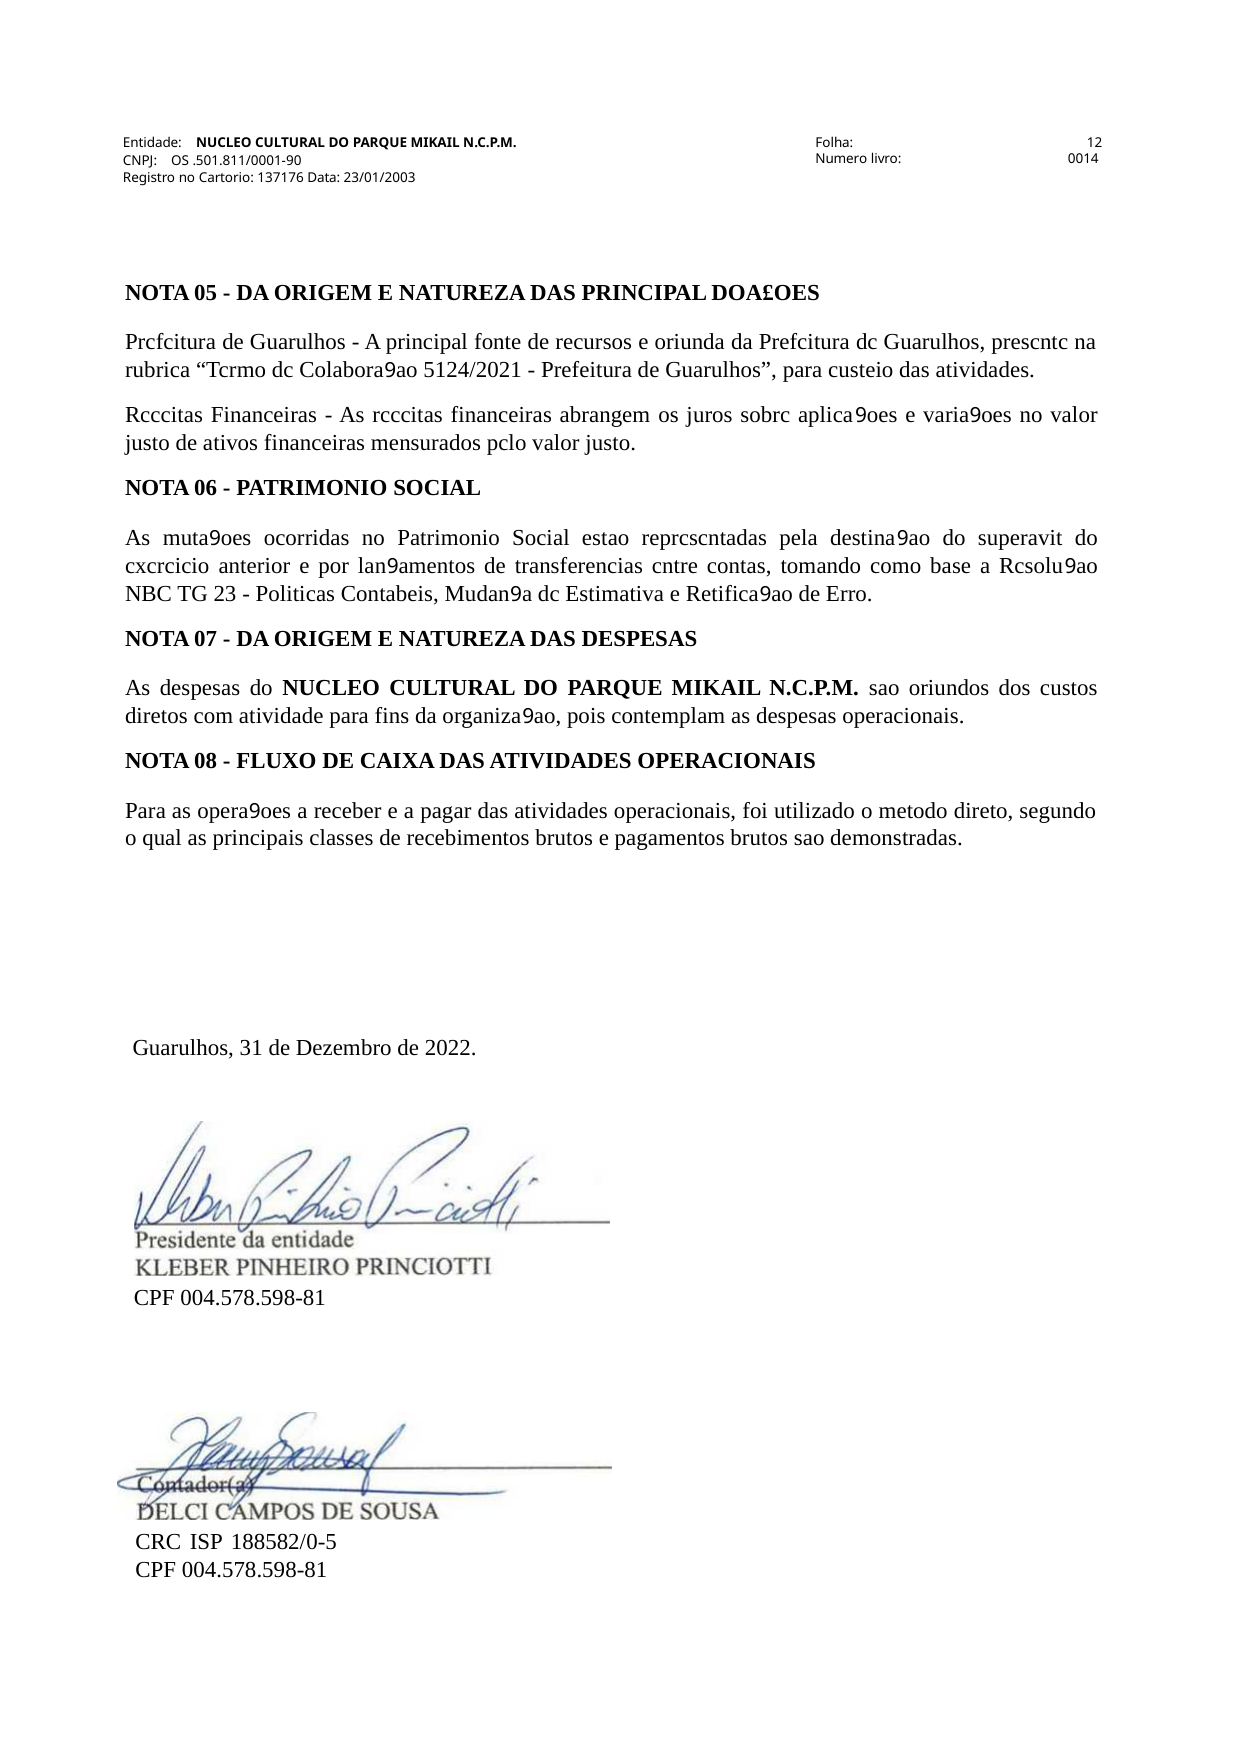

Entidade: NUCLEO CULTURAL DO PARQUE MIKAIL N.C.P.M.
CNPJ: OS .501.811/0001-90
Registro no Cartorio: 137176 Data: 23/01/2003
Folha:
Numero livro:
12
0014
NOTA 05 - DA ORIGEM E NATUREZA DAS PRINCIPAL DOA£OES
Prcfcitura de Guarulhos - A principal fonte de recursos e oriunda da Prefcitura dc Guarulhos, prescntc na rubrica “Tcrmo dc Colabora9ao 5124/2021 - Prefeitura de Guarulhos”, para custeio das atividades.
Rcccitas Financeiras - As rcccitas financeiras abrangem os juros sobrc aplica9oes e varia9oes no valor justo de ativos financeiras mensurados pclo valor justo.
NOTA 06 - PATRIMONIO SOCIAL
As muta9oes ocorridas no Patrimonio Social estao reprcscntadas pela destina9ao do superavit do cxcrcicio anterior e por lan9amentos de transferencias cntre contas, tomando como base a Rcsolu9ao NBC TG 23 - Politicas Contabeis, Mudan9a dc Estimativa e Retifica9ao de Erro.
NOTA 07 - DA ORIGEM E NATUREZA DAS DESPESAS
As despesas do NUCLEO CULTURAL DO PARQUE MIKAIL N.C.P.M. sao oriundos dos custos diretos com atividade para fins da organiza9ao, pois contemplam as despesas operacionais.
NOTA 08 - FLUXO DE CAIXA DAS ATIVIDADES OPERACIONAIS
Para as opera9oes a receber e a pagar das atividades operacionais, foi utilizado o metodo direto, segundo o qual as principais classes de recebimentos brutos e pagamentos brutos sao demonstradas.
Guarulhos, 31 de Dezembro de 2022.
CPF 004.578.598-81
CRC ISP 188582/0-5 CPF 004.578.598-81